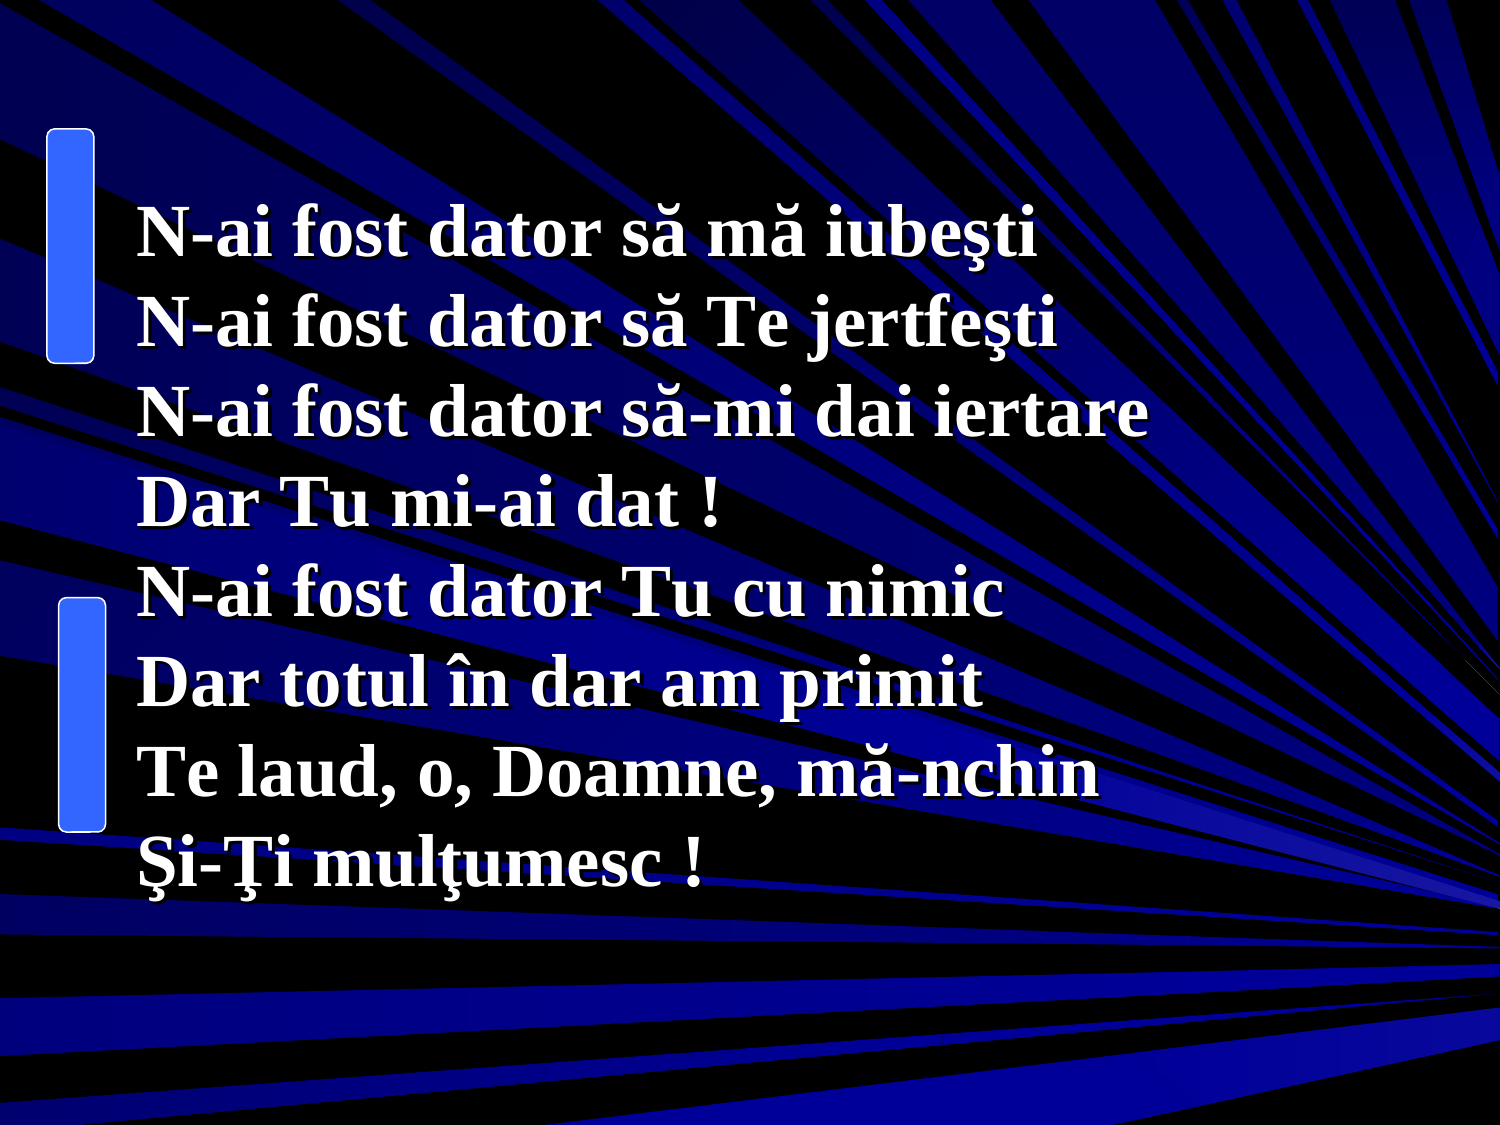

# N-ai fost dator să mă iubeşti N-ai fost dator să Te jertfeşti N-ai fost dator să-mi dai iertare Dar Tu mi-ai dat ! N-ai fost dator Tu cu nimic Dar totul în dar am primit Te laud, o, Doamne, mă-nchin Şi-Ţi mulţumesc !